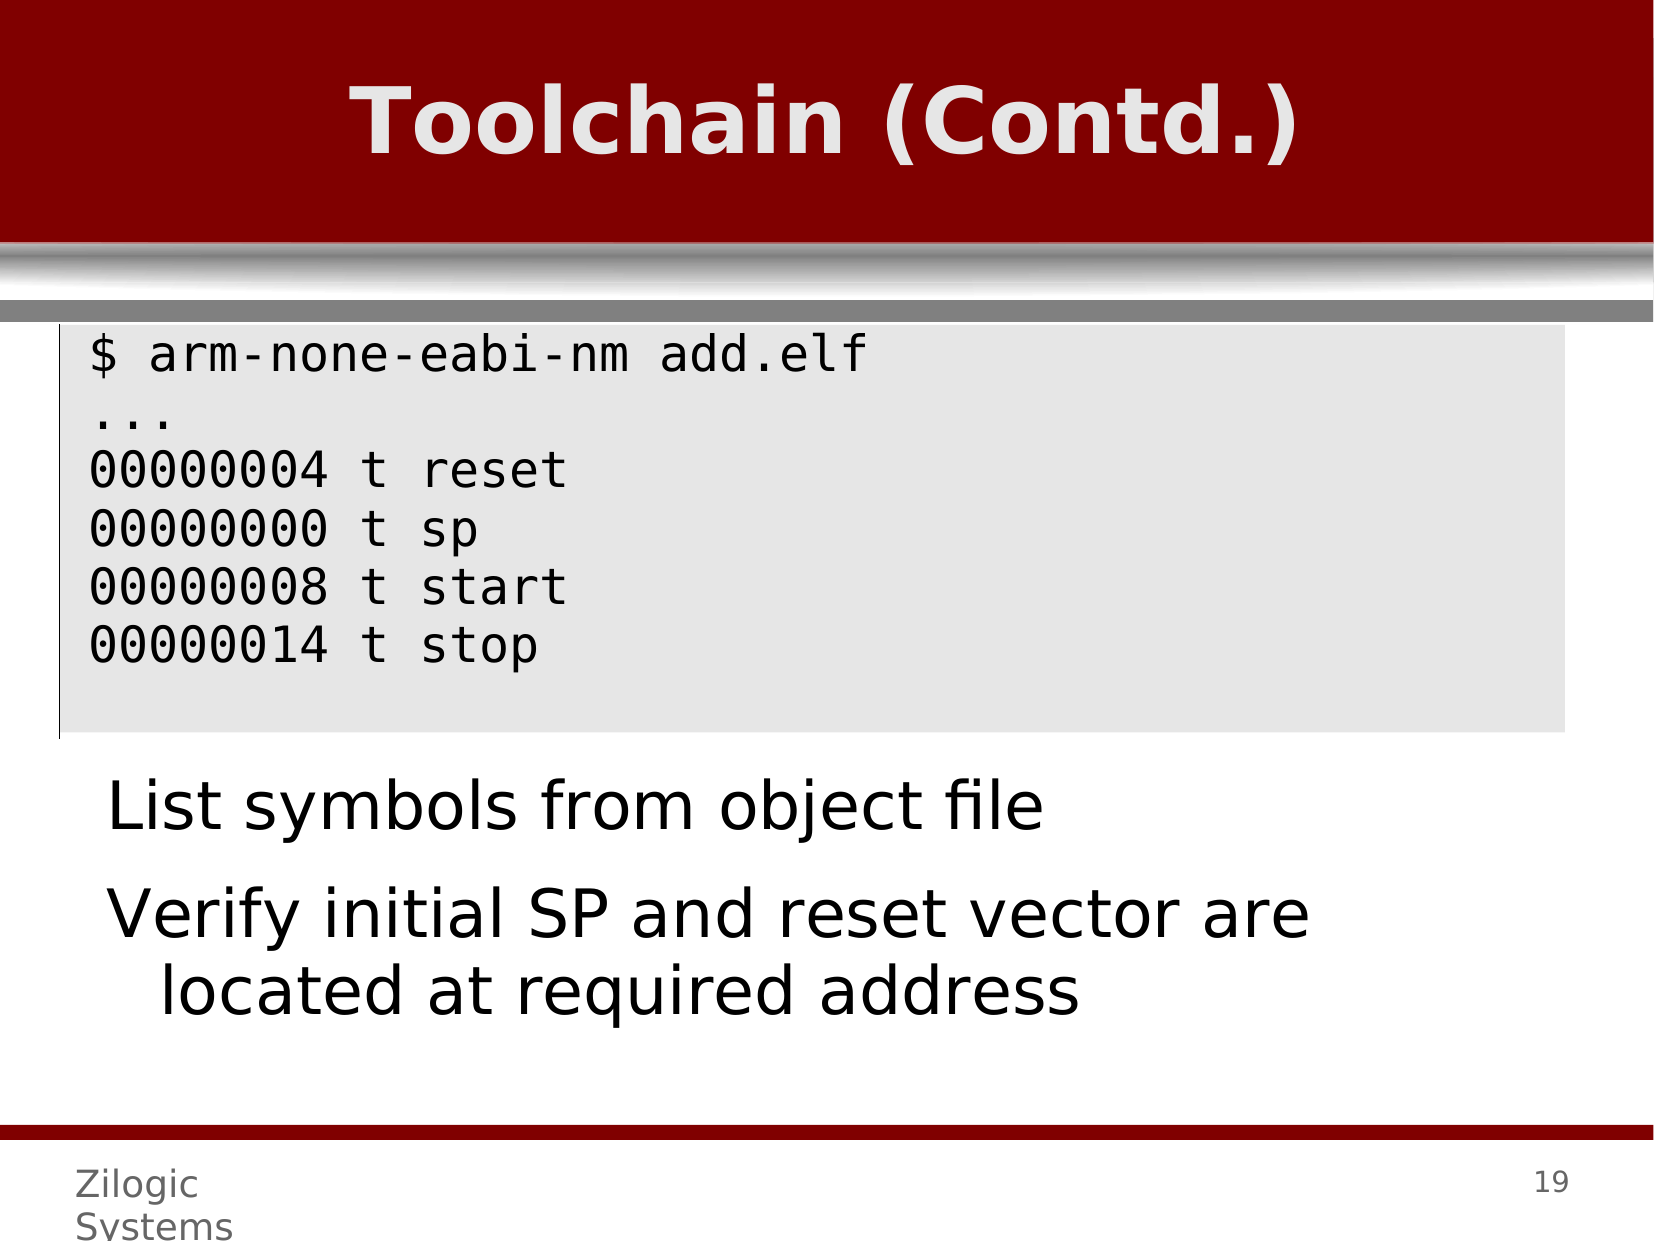

# Toolchain (Contd.)
 $ arm-none-eabi-nm add.elf
 ...
 00000004 t reset
 00000000 t sp
 00000008 t start
 00000014 t stop
List symbols from object file
Verify initial SP and reset vector are located at required address
19